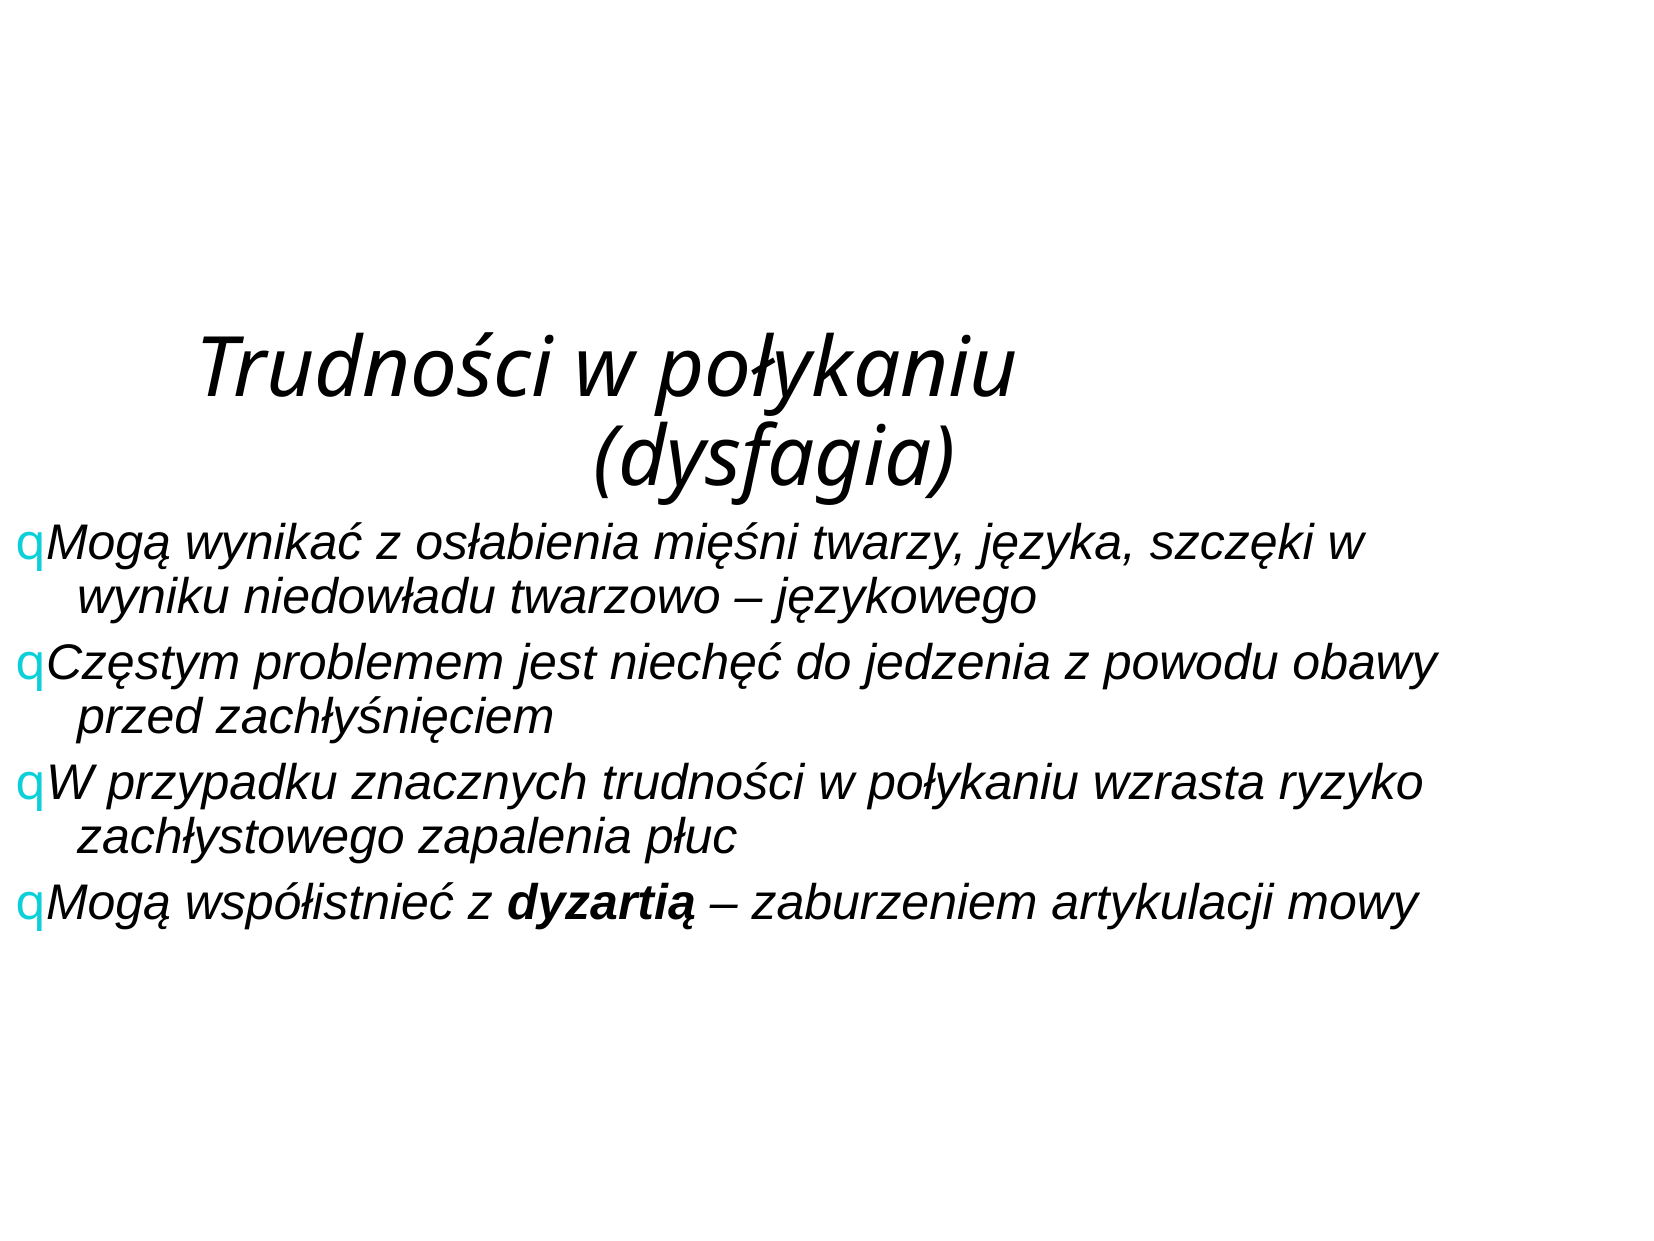

# Trudności w połykaniu (dysfagia)
Mogą wynikać z osłabienia mięśni twarzy, języka, szczęki w wyniku niedowładu twarzowo – językowego
Częstym problemem jest niechęć do jedzenia z powodu obawy przed zachłyśnięciem
W przypadku znacznych trudności w połykaniu wzrasta ryzyko zachłystowego zapalenia płuc
Mogą współistnieć z dyzartią – zaburzeniem artykulacji mowy